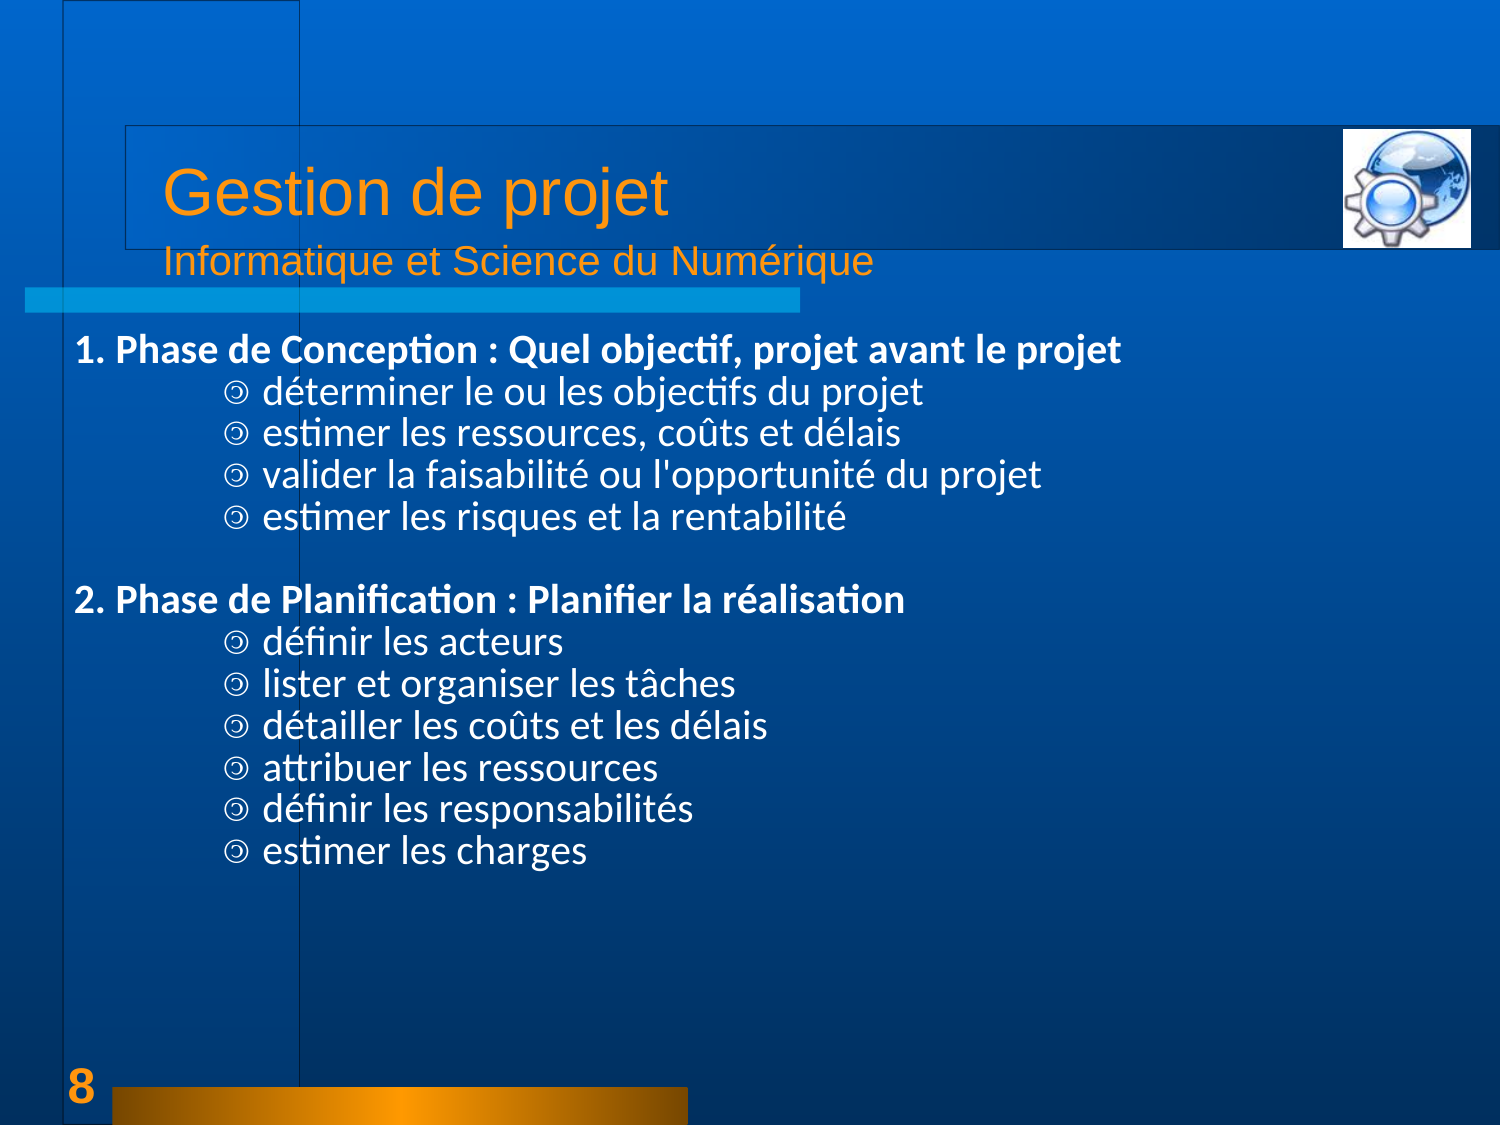

1. Phase de Conception : Quel objectif, projet avant le projet
	 déterminer le ou les objectifs du projet
	 estimer les ressources, coûts et délais
	 valider la faisabilité ou l'opportunité du projet
	 estimer les risques et la rentabilité
2. Phase de Planification : Planifier la réalisation
	 définir les acteurs
	 lister et organiser les tâches
	 détailler les coûts et les délais
	 attribuer les ressources
	 définir les responsabilités
	 estimer les charges